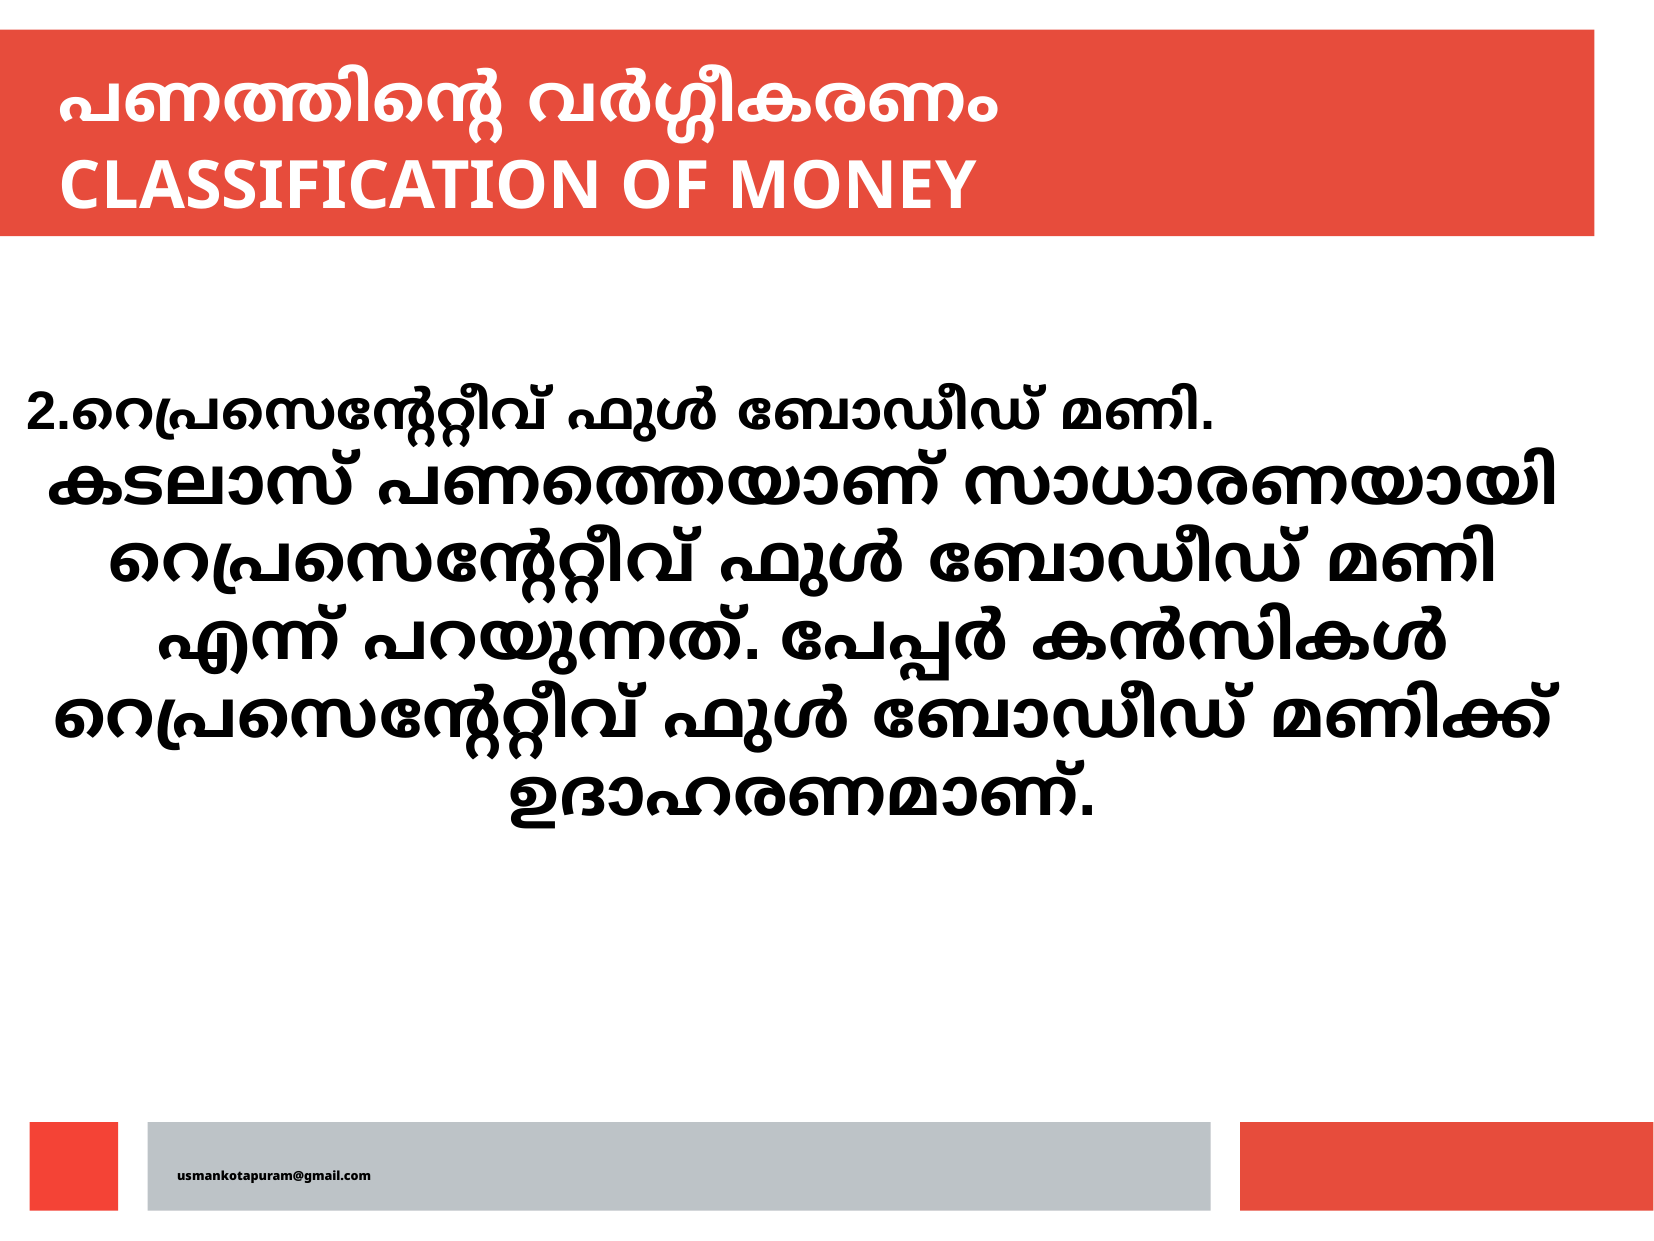

# പണത്തിന്റെ വർഗ്ഗീകരണം CLASSIFICATION OF MONEY
2.റെപ്രസെന്റേറ്റീവ് ഫുൾ ബോഡീഡ് മണി.
കടലാസ് പണത്തെയാണ് സാധാരണയായി റെപ്രസെന്റേറ്റീവ് ഫുൾ ബോഡീഡ് മണി എന്ന് പറയുന്നത്. പേപ്പർ കൻസികൾ റെപ്രസെന്റേറ്റീവ് ഫുൾ ബോഡീഡ് മണിക്ക് ഉദാഹരണമാണ്.